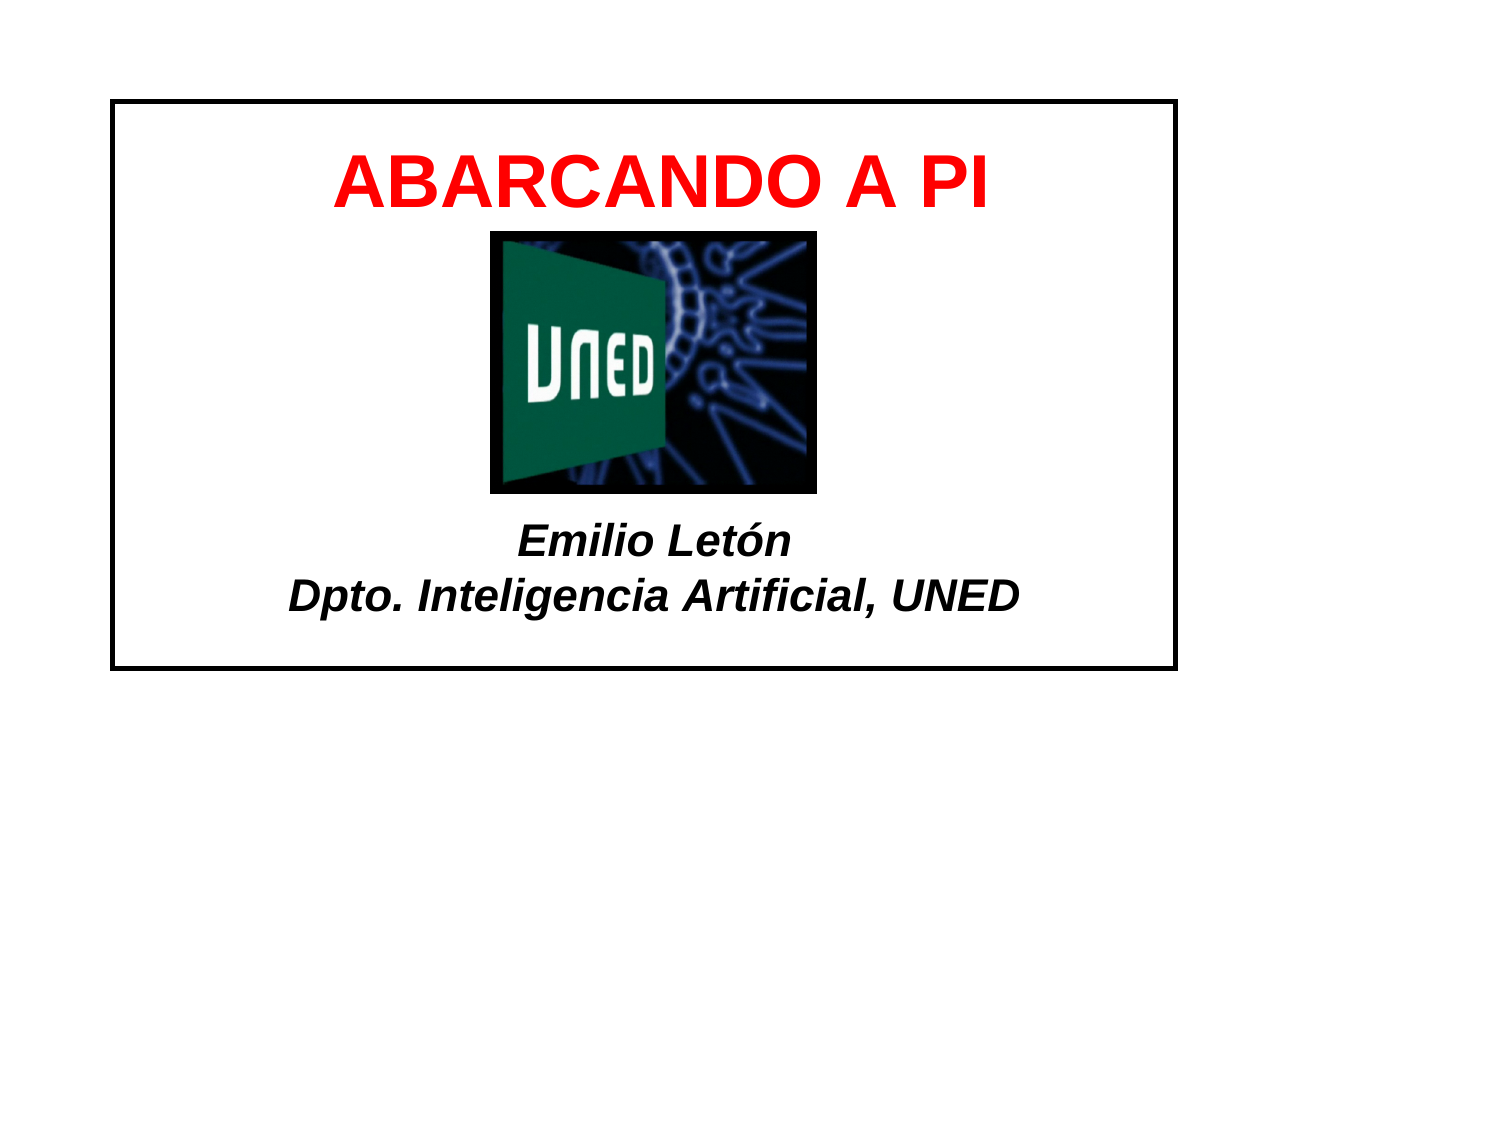

ABARCANDO A PI
Emilio Letón
Dpto. Inteligencia Artificial, UNED